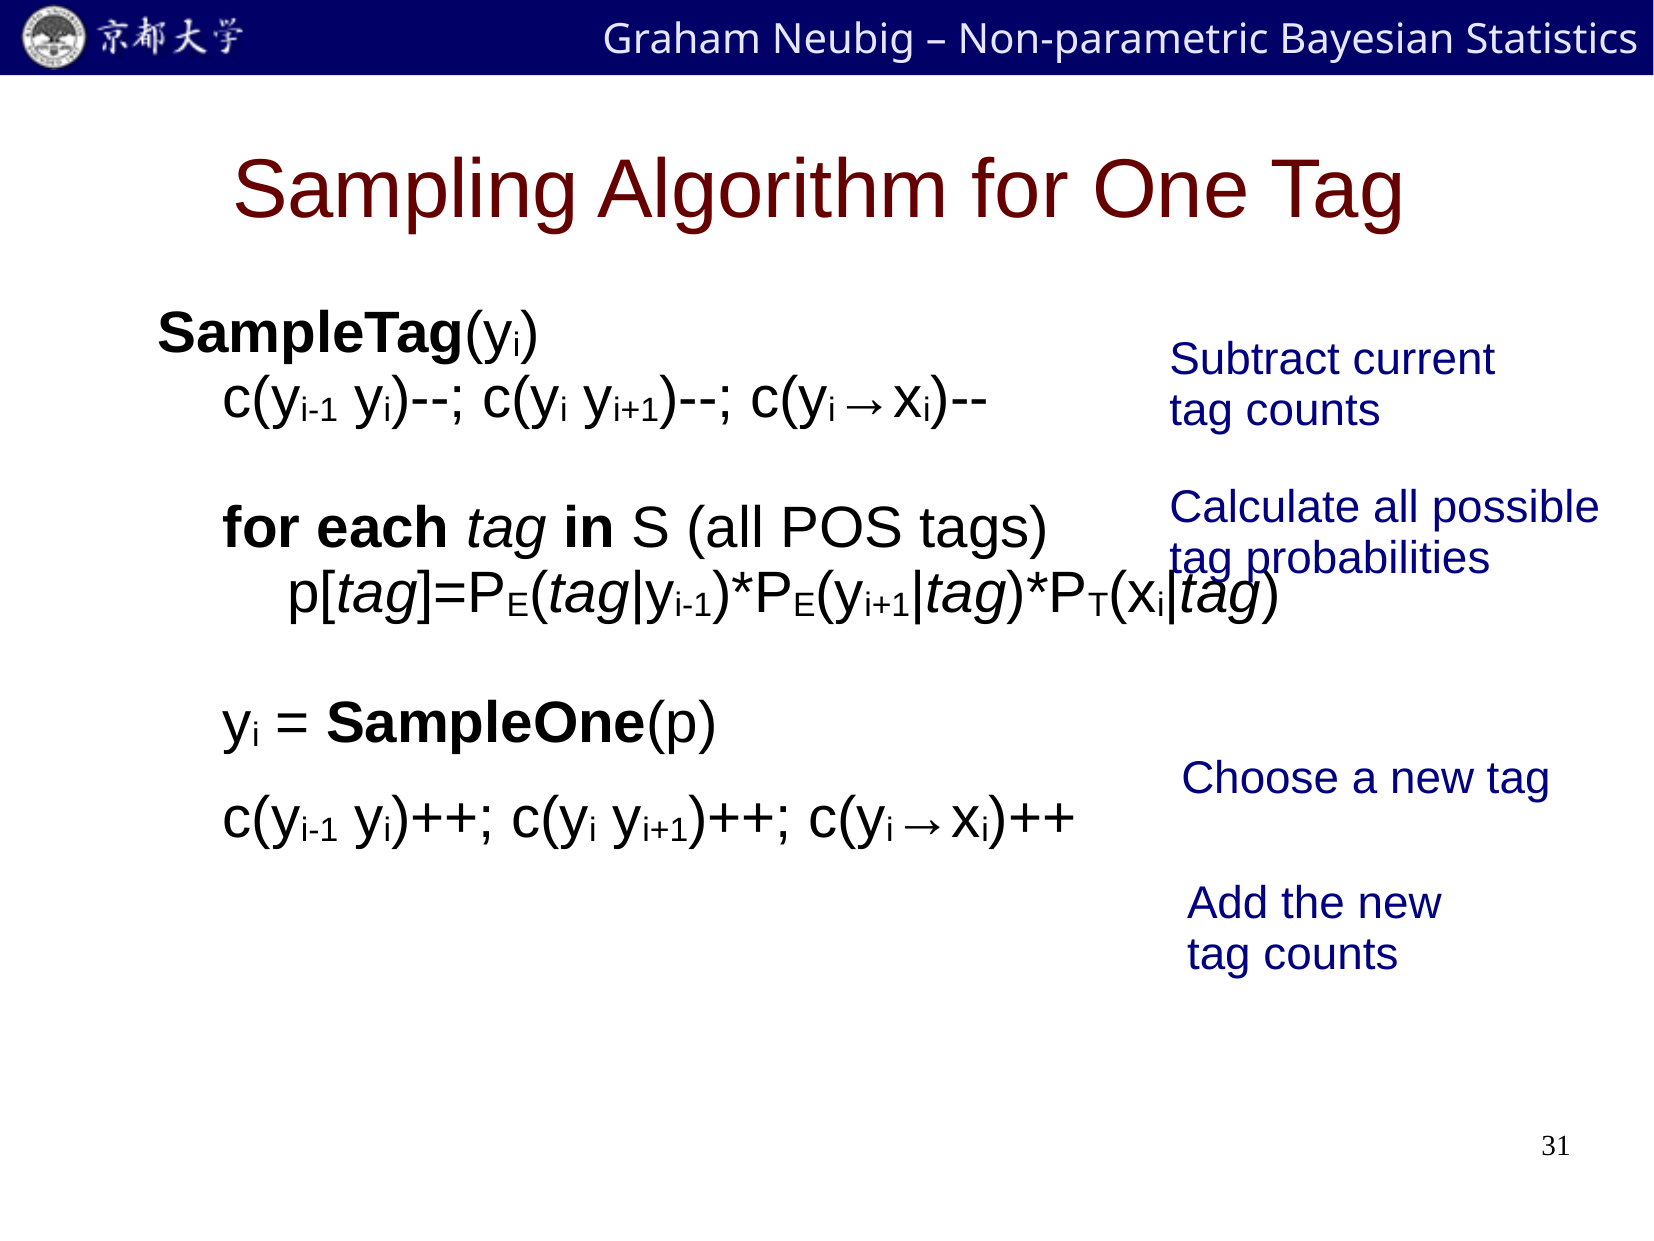

# Sampling Algorithm for One Tag
SampleTag(yi)
 c(yi-1 yi)--; c(yi yi+1)--; c(yi→xi)--
 for each tag in S (all POS tags)
 p[tag]=PE(tag|yi-1)*PE(yi+1|tag)*PT(xi|tag)
 yi = SampleOne(p)
 c(yi-1 yi)++; c(yi yi+1)++; c(yi→xi)++
Subtract current
tag counts
Calculate all possible
tag probabilities
Choose a new tag
Add the new
tag counts
31